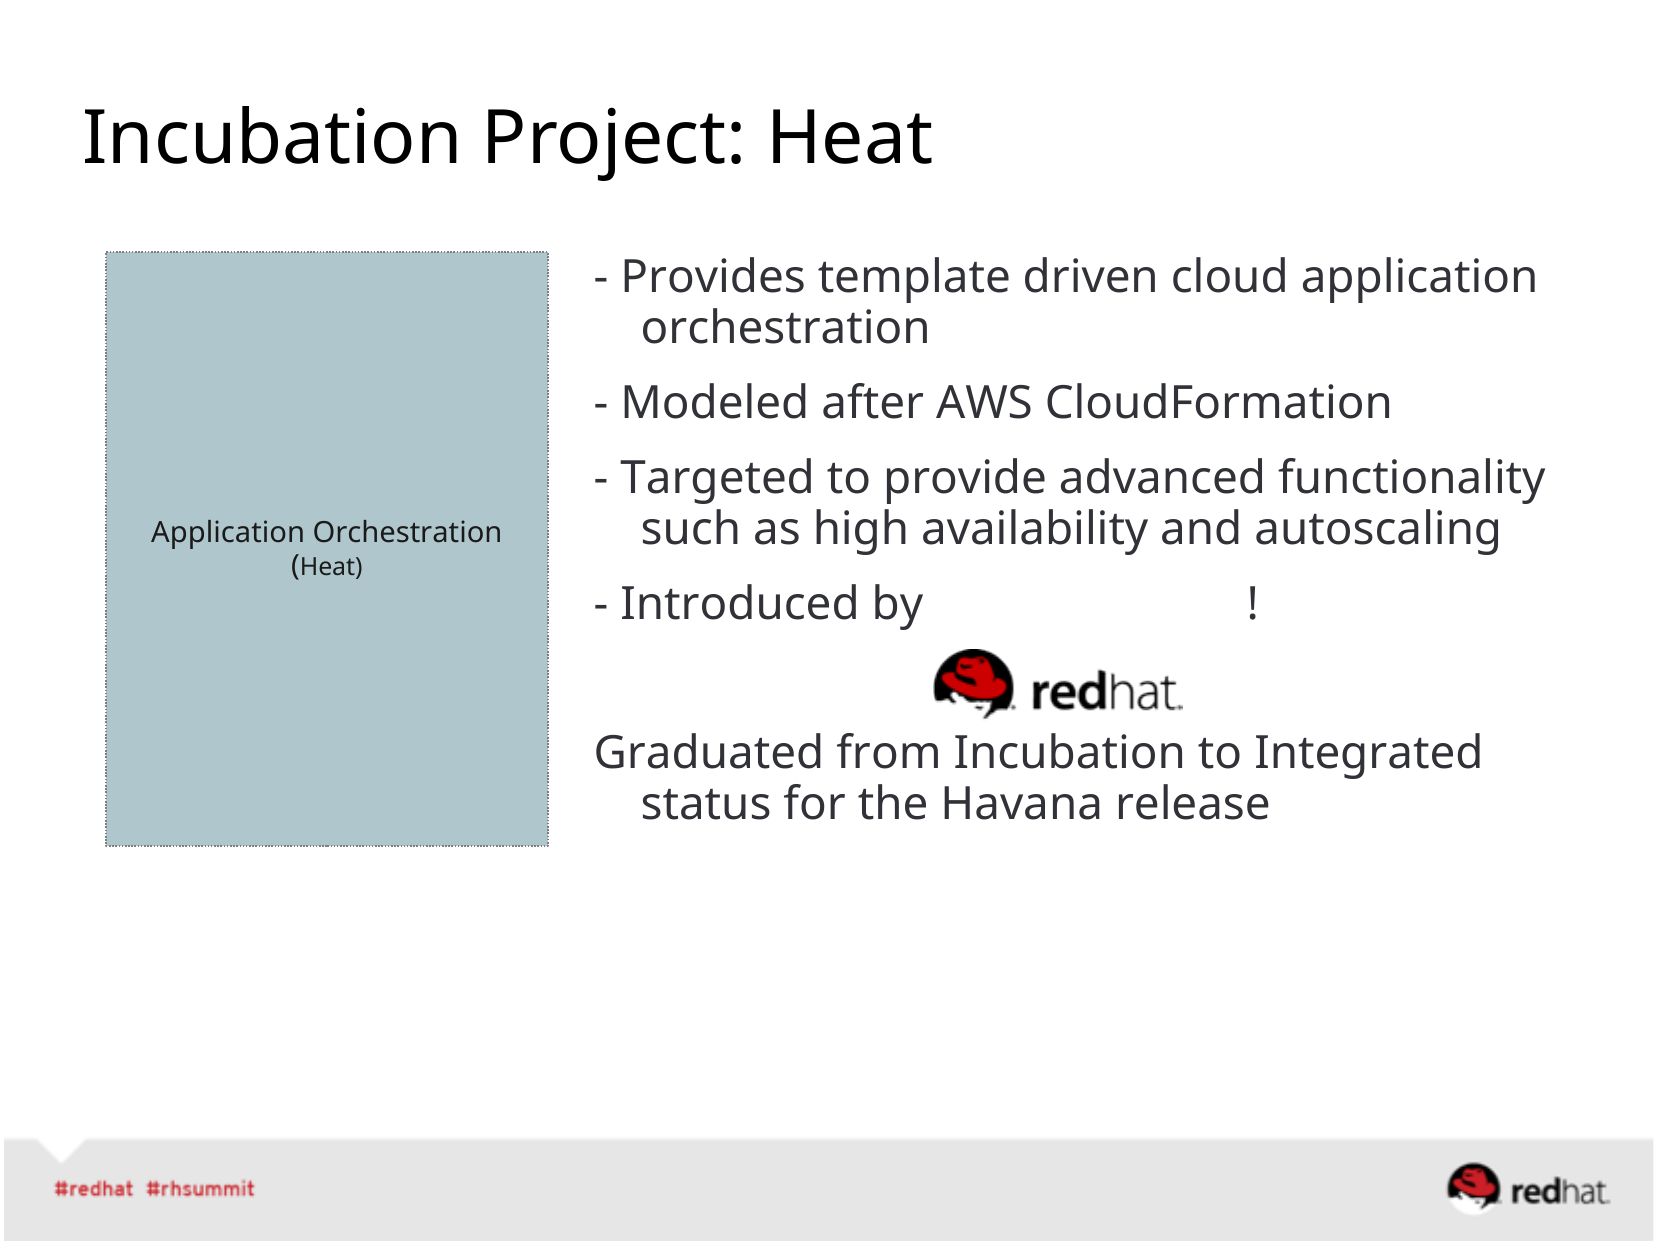

# Incubation Project: Heat
Application Orchestration
(Heat)
- Provides template driven cloud application orchestration
- Modeled after AWS CloudFormation
- Targeted to provide advanced functionality such as high availability and autoscaling
- Introduced by !
Graduated from Incubation to Integrated status for the Havana release